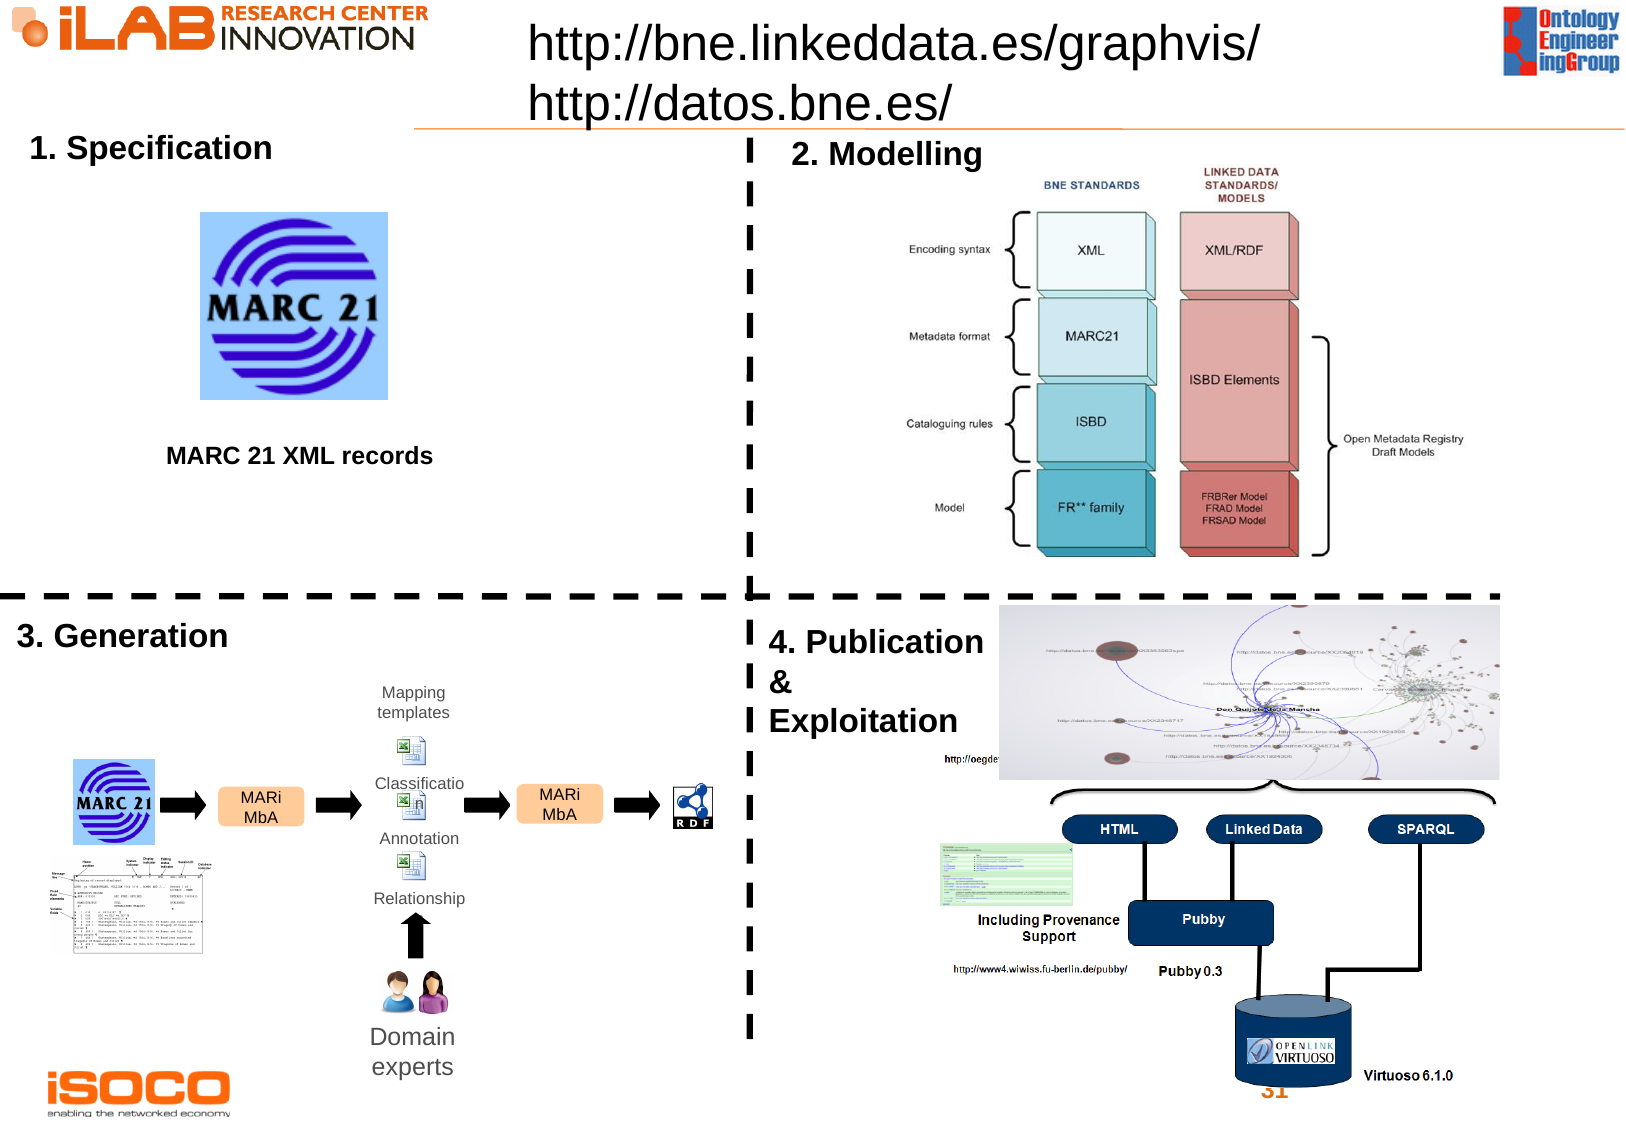

# http://bne.linkeddata.es/graphvis/ http://datos.bne.es/
1. Specification
2. Modelling
MARC 21 XML records
3. Generation
4. Publication
&
Exploitation
Mapping templates
Classification
MARiMbA
MARiMbA
Annotation
Relationships
Domain experts